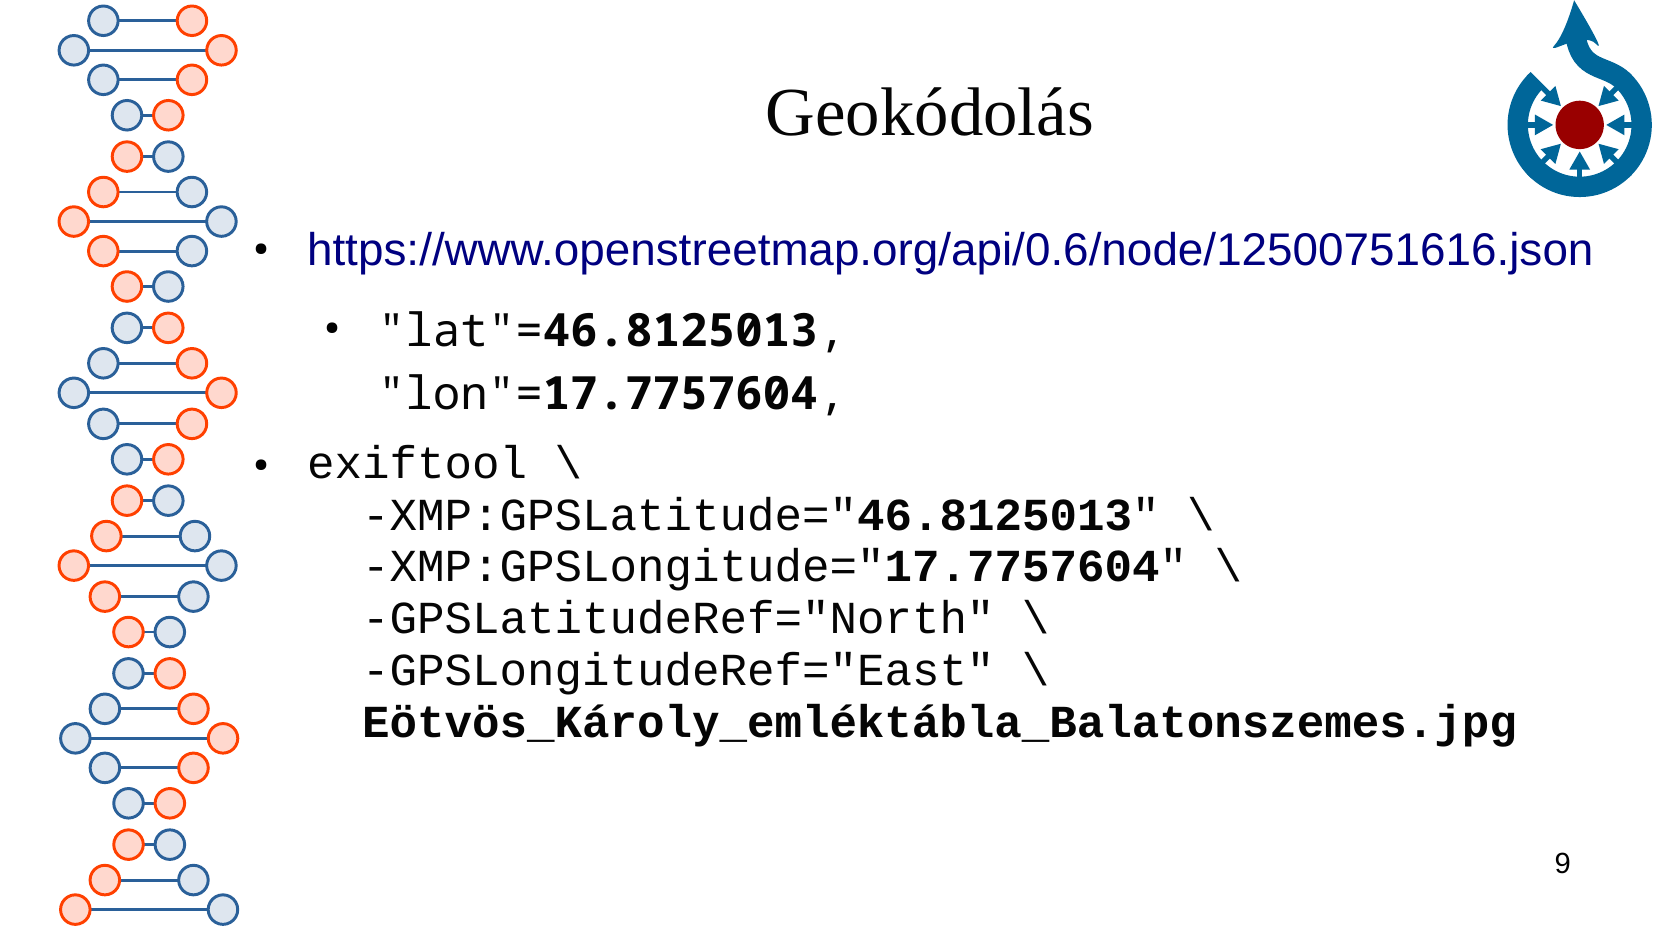

# Geokódolás
https://www.openstreetmap.org/api/0.6/node/12500751616.json
"lat"=46.8125013,
"lon"=17.7757604,
exiftool \
 -XMP:GPSLatitude="46.8125013" \
 -XMP:GPSLongitude="17.7757604" \
 -GPSLatitudeRef="North" \
 -GPSLongitudeRef="East" \
 Eötvös_Károly_emléktábla_Balatonszemes.jpg
9